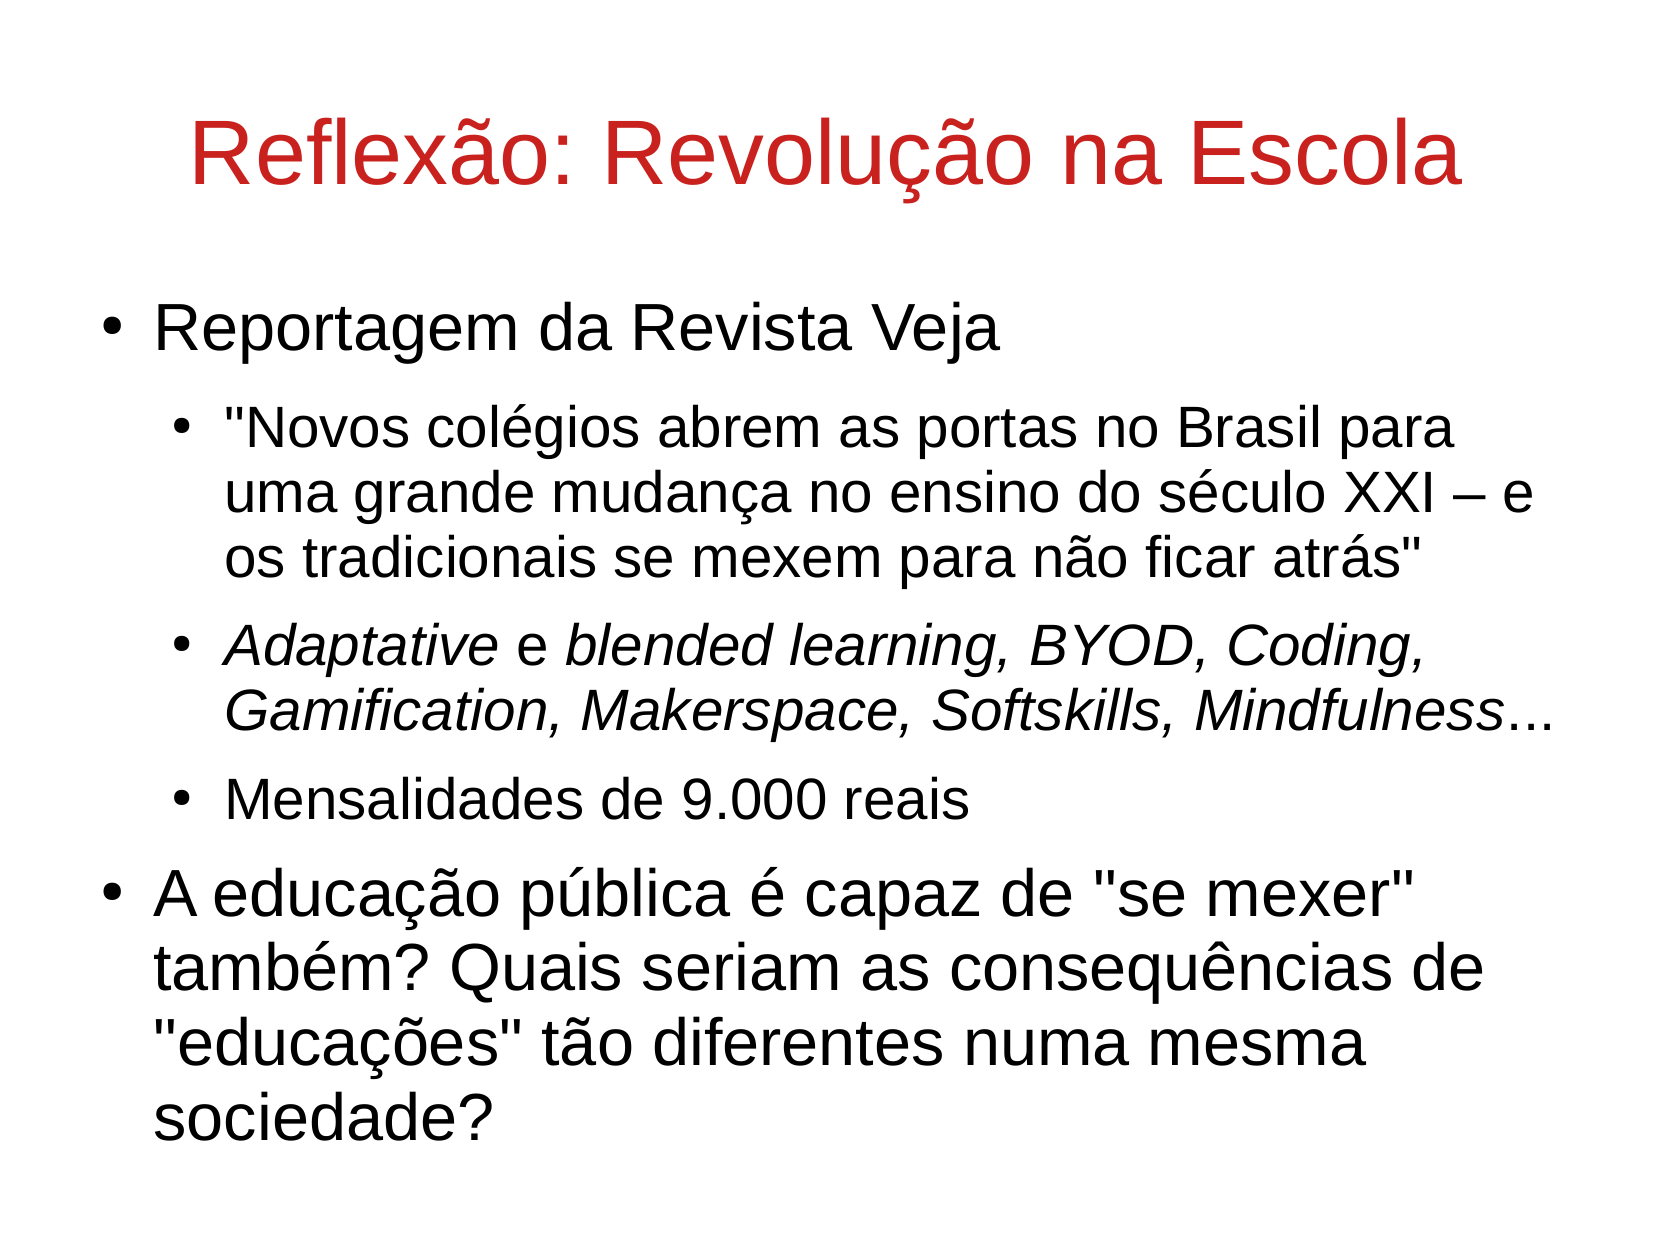

# Reflexão: Revolução na Escola
Reportagem da Revista Veja
"Novos colégios abrem as portas no Brasil para uma grande mudança no ensino do século XXI – e os tradicionais se mexem para não ficar atrás"
Adaptative e blended learning, BYOD, Coding, Gamification, Makerspace, Softskills, Mindfulness...
Mensalidades de 9.000 reais
A educação pública é capaz de "se mexer" também? Quais seriam as consequências de "educações" tão diferentes numa mesma sociedade?